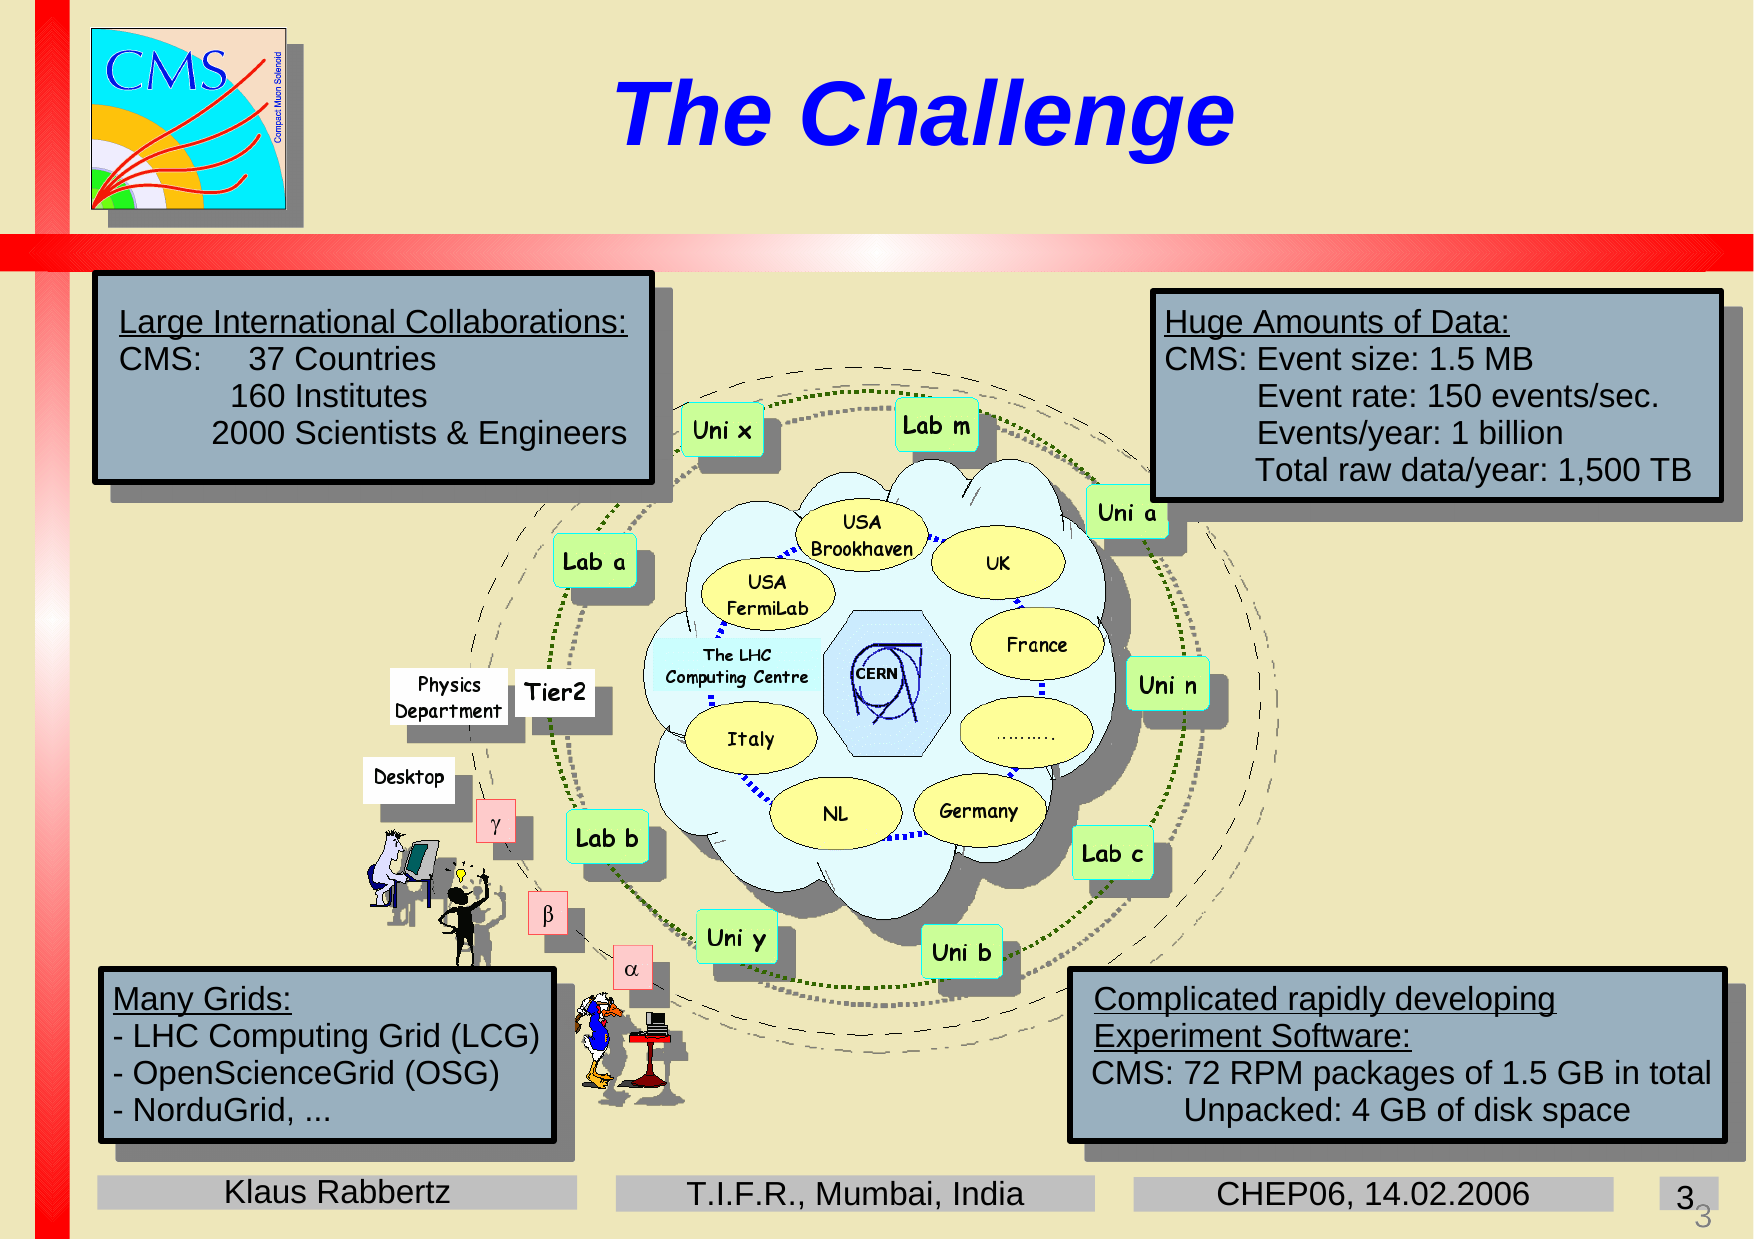

# The Challenge
Large International Collaborations:
CMS: 37 Countries
 160 Institutes
 2000 Scientists & Engineers
Huge Amounts of Data:
CMS: Event size: 1.5 MB
 Event rate: 150 events/sec.
 Events/year: 1 billion
 Total raw data/year: 1,500 TB
Complicated rapidly developing
Experiment Software:
 CMS: 72 RPM packages of 1.5 GB in total
 Unpacked: 4 GB of disk space
Many Grids:
- LHC Computing Grid (LCG)
- OpenScienceGrid (OSG)
- NorduGrid, ...